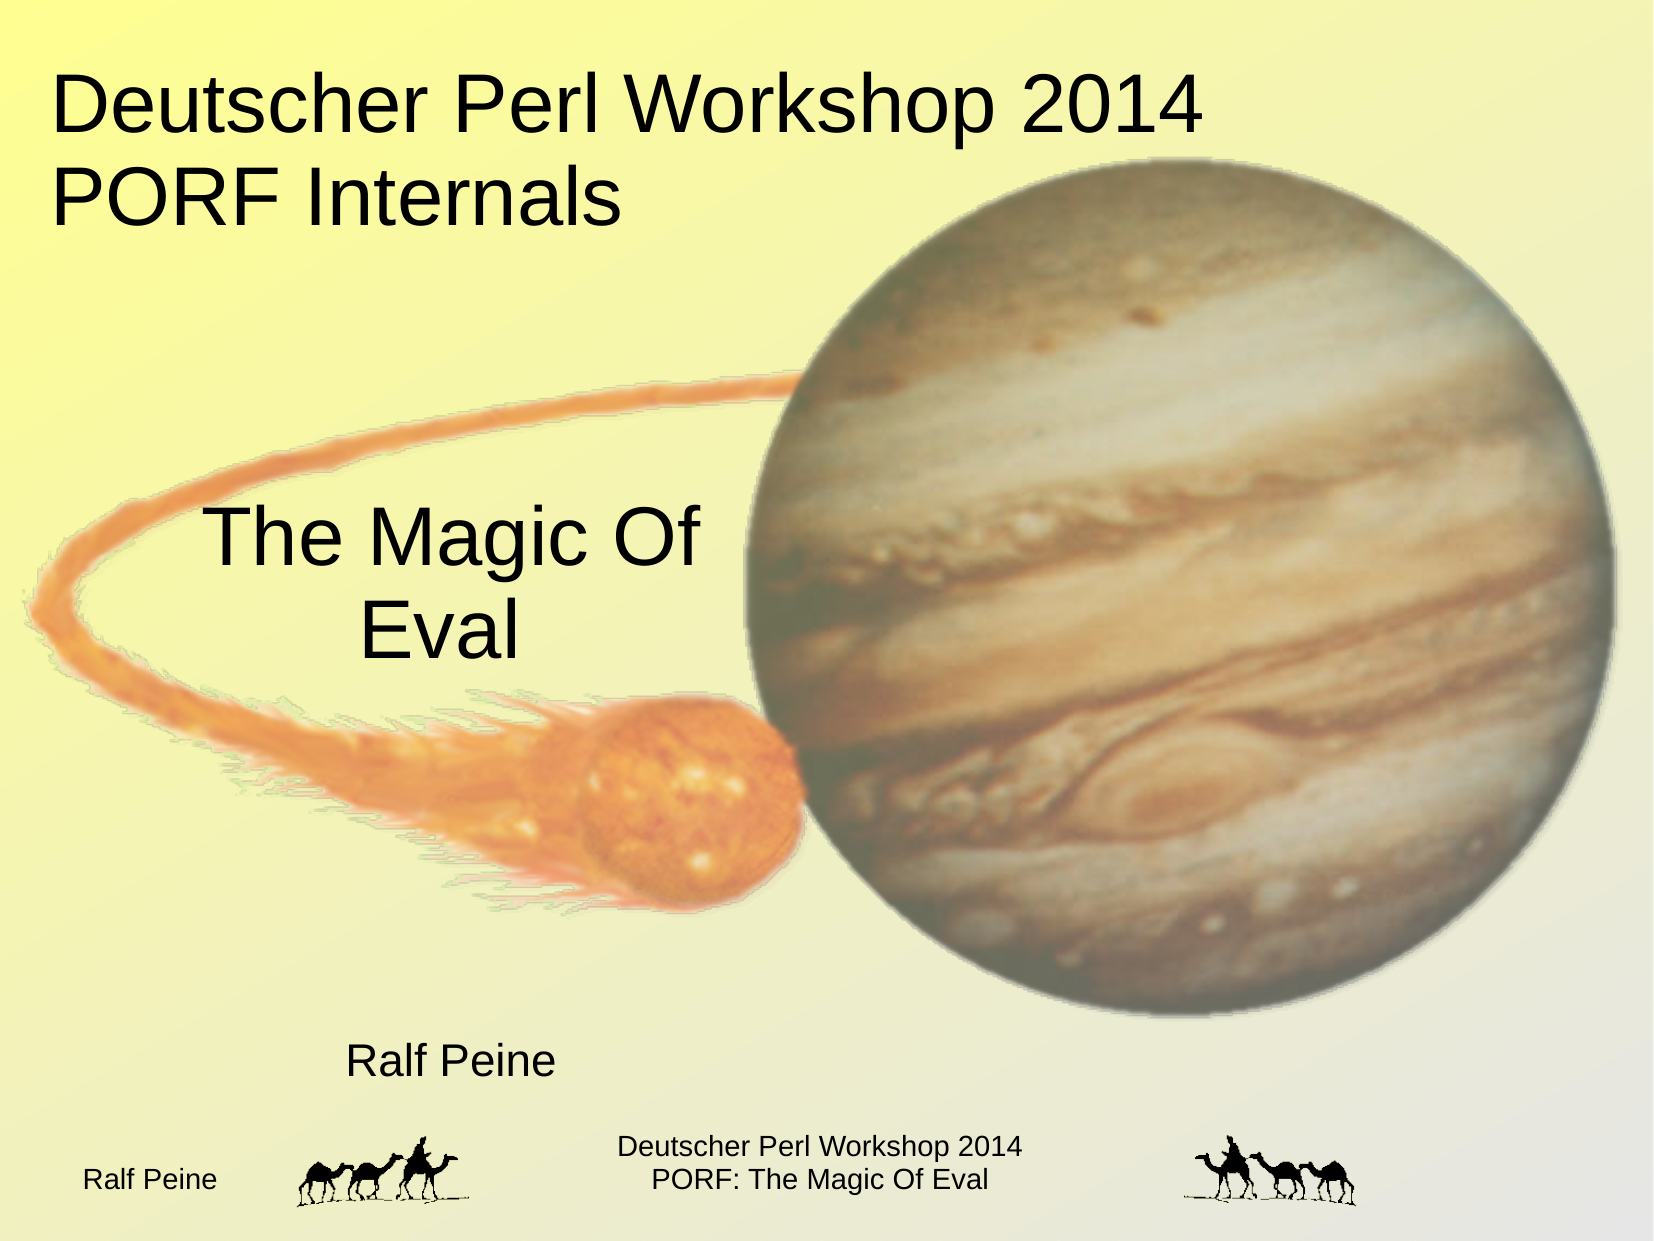

Deutscher Perl Workshop 2014
PORF Internals
# The Magic Of Eval Ralf Peine